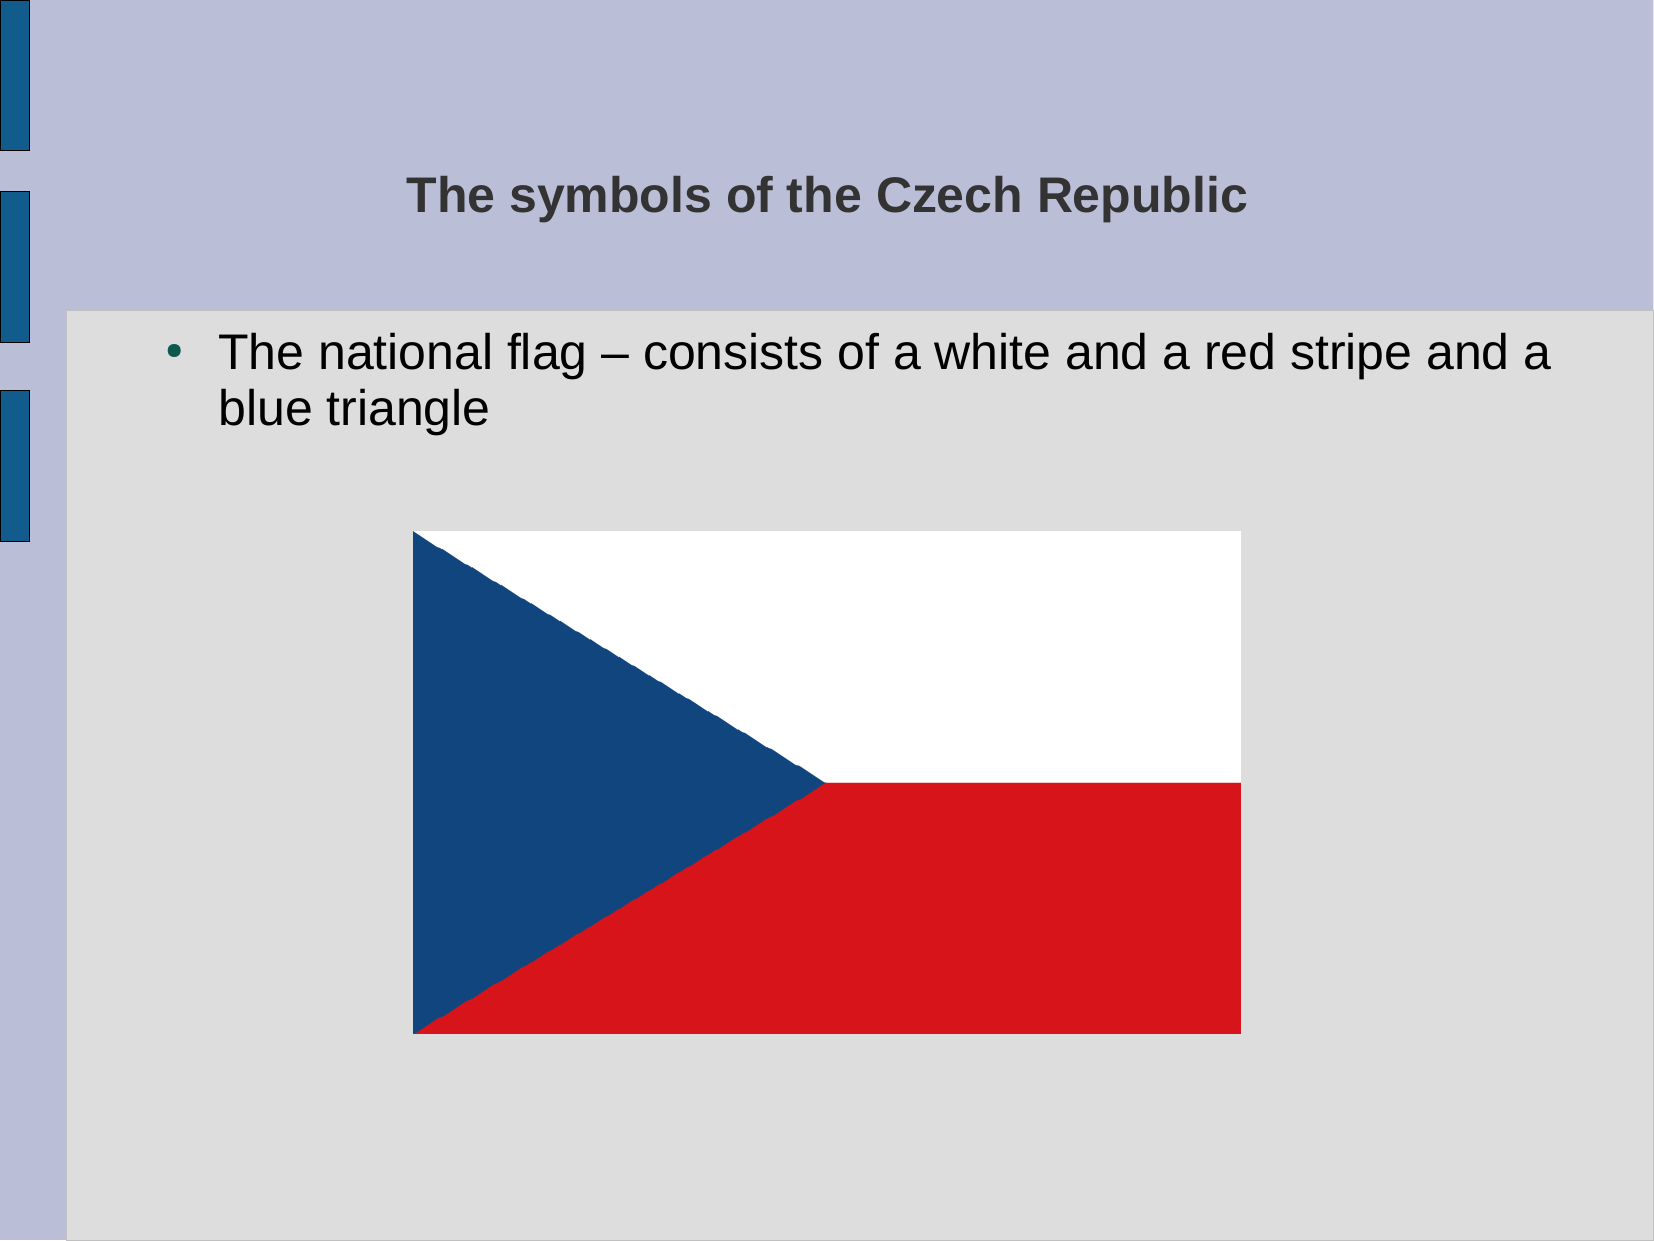

# The symbols of the Czech Republic
The national flag – consists of a white and a red stripe and a blue triangle